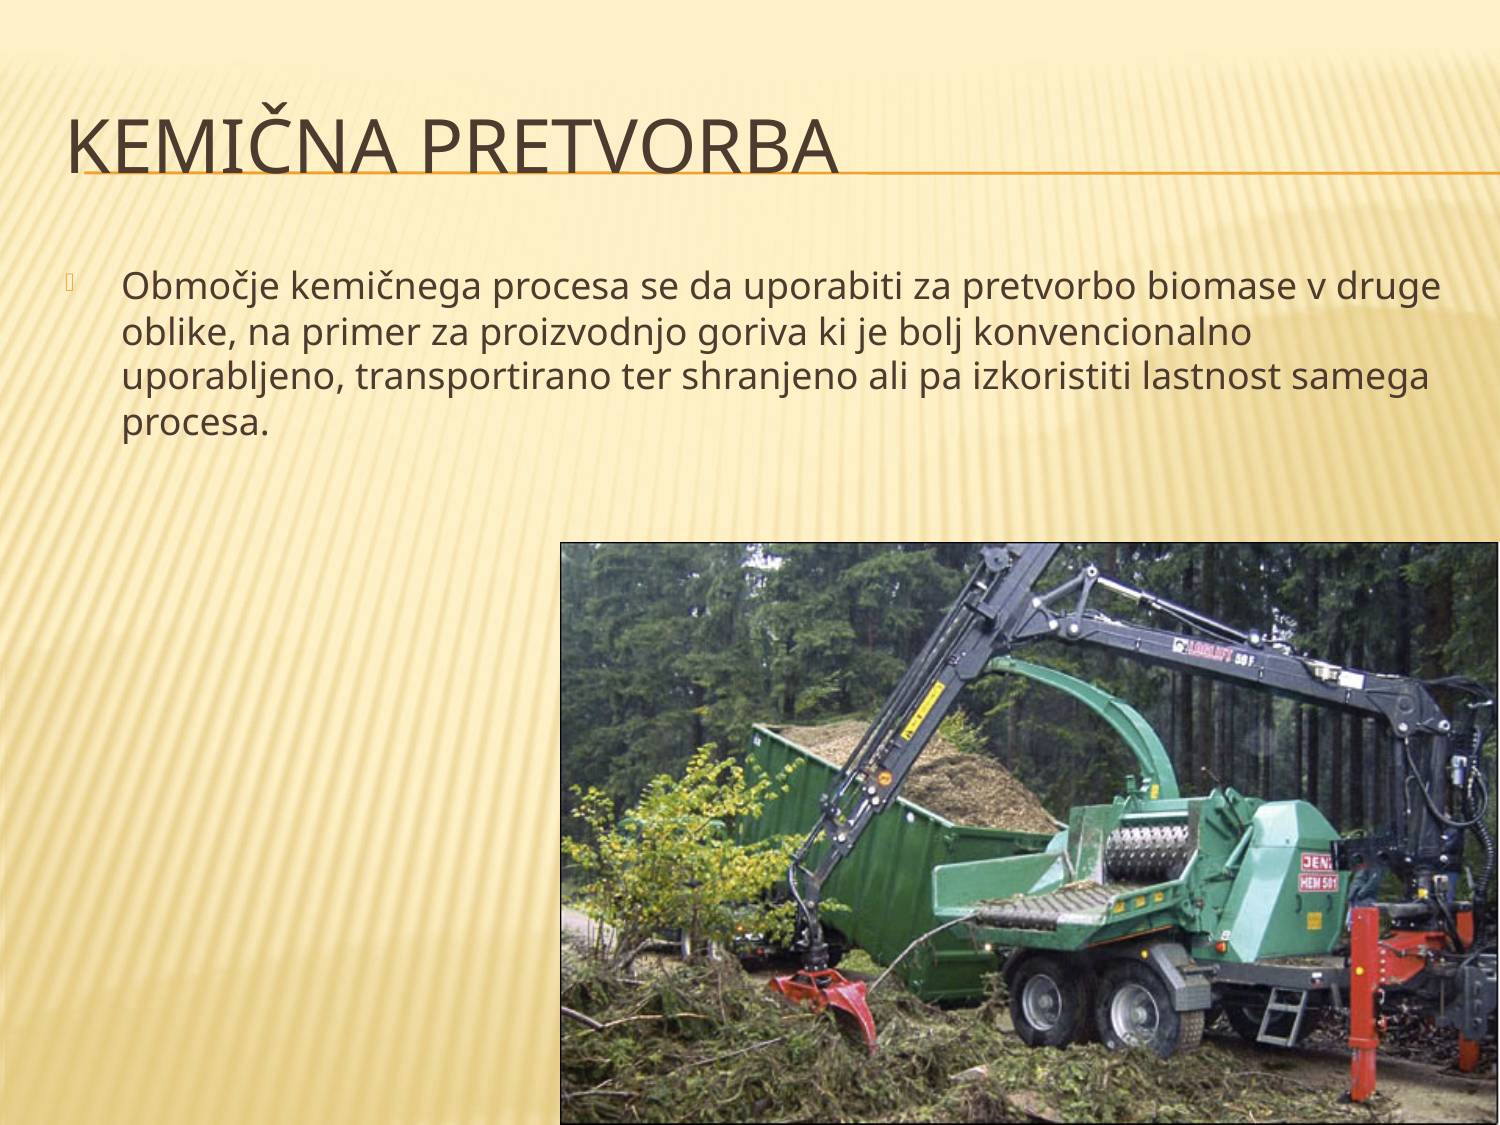

# Kemična pretvorba
Območje kemičnega procesa se da uporabiti za pretvorbo biomase v druge oblike, na primer za proizvodnjo goriva ki je bolj konvencionalno uporabljeno, transportirano ter shranjeno ali pa izkoristiti lastnost samega procesa.